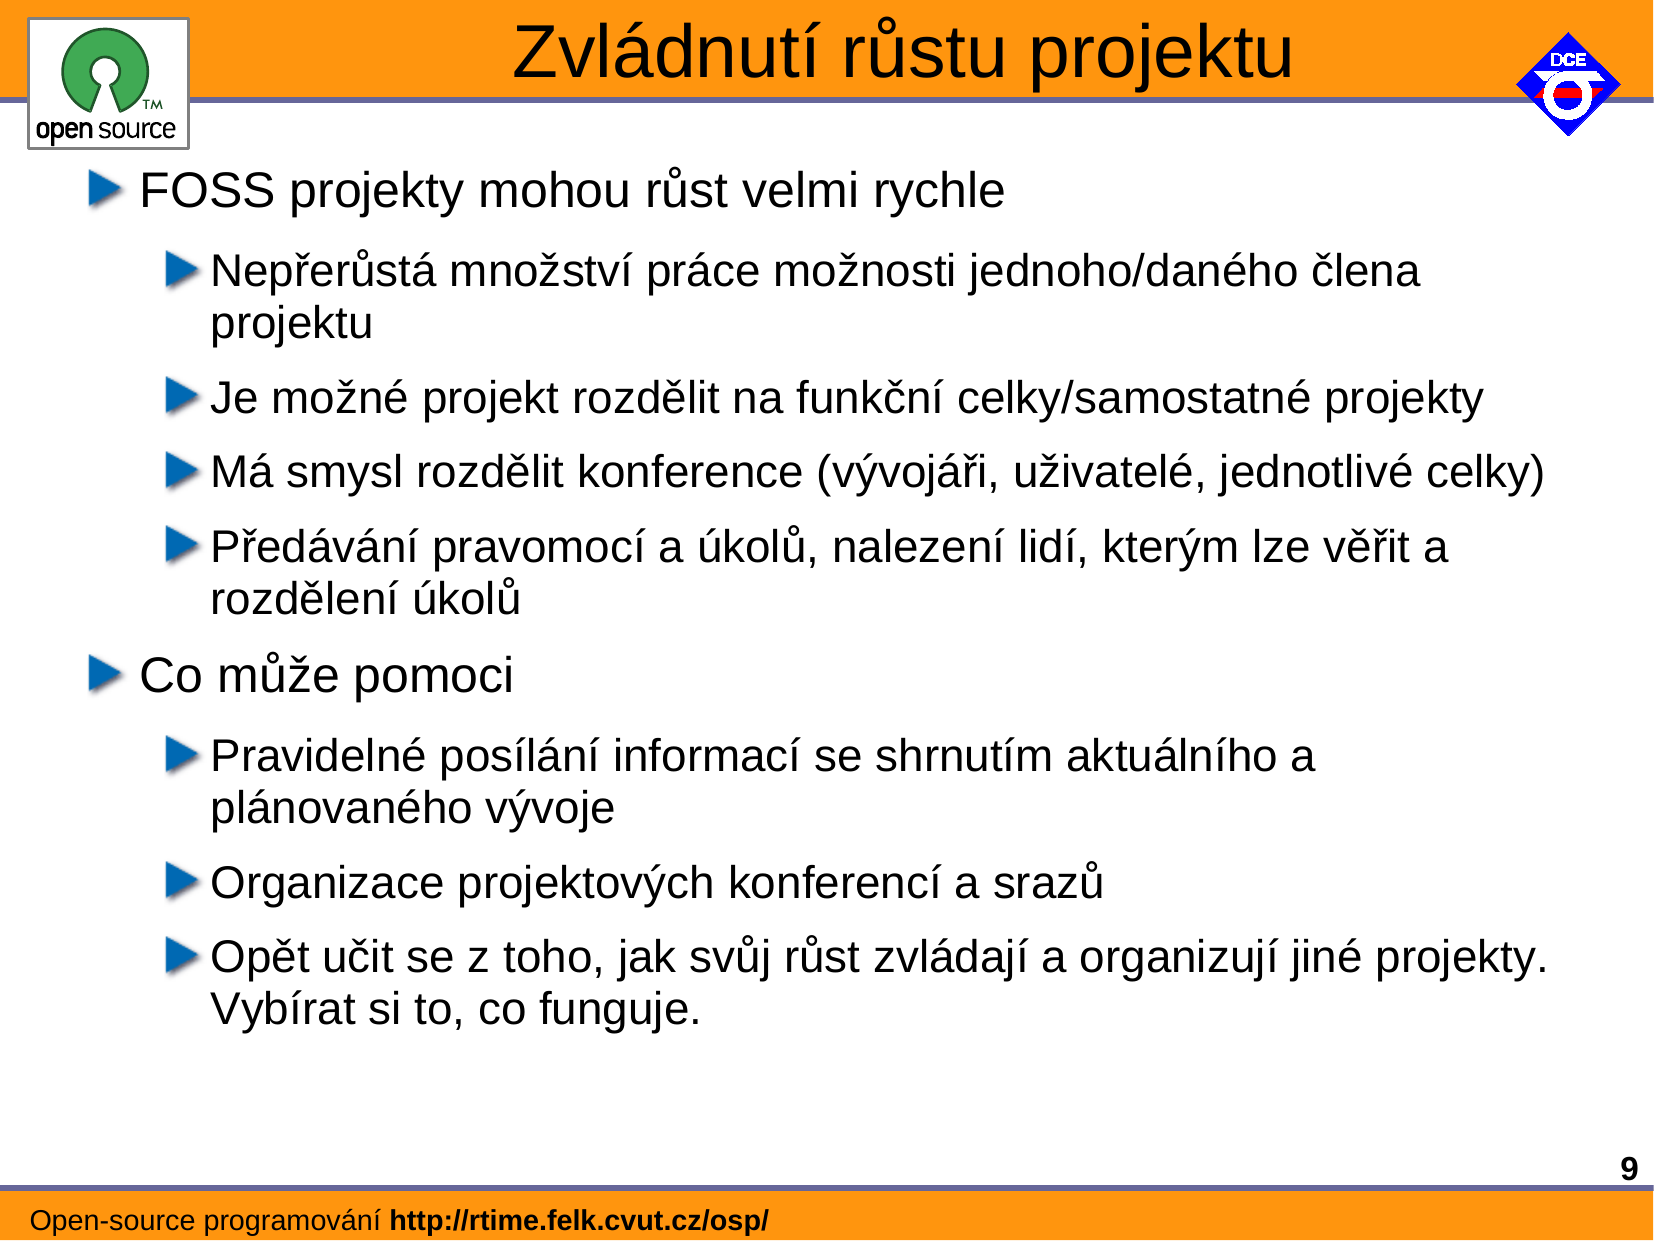

# Zvládnutí růstu projektu
FOSS projekty mohou růst velmi rychle
Nepřerůstá množství práce možnosti jednoho/daného člena projektu
Je možné projekt rozdělit na funkční celky/samostatné projekty
Má smysl rozdělit konference (vývojáři, uživatelé, jednotlivé celky)
Předávání pravomocí a úkolů, nalezení lidí, kterým lze věřit a rozdělení úkolů
Co může pomoci
Pravidelné posílání informací se shrnutím aktuálního a plánovaného vývoje
Organizace projektových konferencí a srazů
Opět učit se z toho, jak svůj růst zvládají a organizují jiné projekty. Vybírat si to, co funguje.